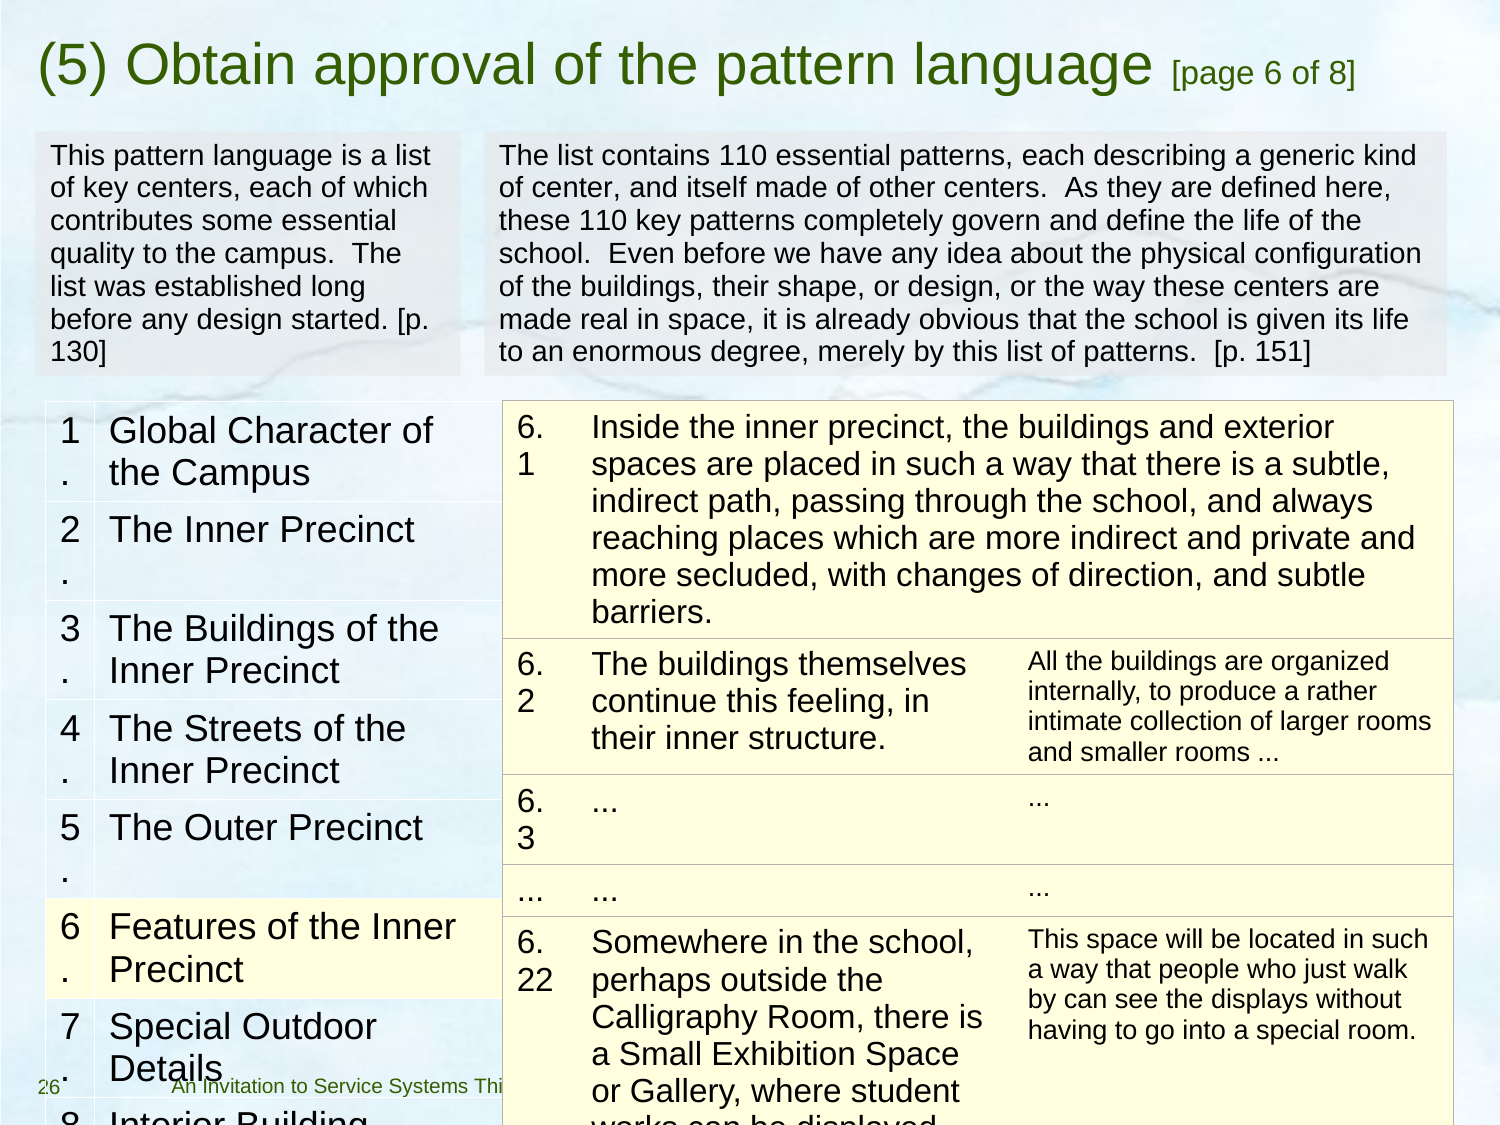

# (5) Obtain approval of the pattern language [page 6 of 8]
This pattern language is a list of key centers, each of which contributes some essential quality to the campus. The list was established long before any design started. [p. 130]
The list contains 110 essential patterns, each describing a generic kind of center, and itself made of other centers. As they are defined here, these 110 key patterns completely govern and define the life of the school. Even before we have any idea about the physical configuration of the buildings, their shape, or design, or the way these centers are made real in space, it is already obvious that the school is given its life to an enormous degree, merely by this list of patterns. [p. 151]
| 6.1 | Inside the inner precinct, the buildings and exterior spaces are placed in such a way that there is a subtle, indirect path, passing through the school, and always reaching places which are more indirect and private and more secluded, with changes of direction, and subtle barriers. | |
| --- | --- | --- |
| 6.2 | The buildings themselves continue this feeling, in their inner structure. | All the buildings are organized internally, to produce a rather intimate collection of larger rooms and smaller rooms ... |
| 6.3 | ... | ... |
| ... | ... | ... |
| 6.22 | Somewhere in the school, perhaps outside the Calligraphy Room, there is a Small Exhibition Space or Gallery, where student works can be displayed. | This space will be located in such a way that people who just walk by can see the displays without having to go into a special room. |
| 1. | Global Character of the Campus |
| --- | --- |
| 2. | The Inner Precinct |
| 3. | The Buildings of the Inner Precinct |
| 4. | The Streets of the Inner Precinct |
| 5. | The Outer Precinct |
| 6. | Features of the Inner Precinct |
| 7. | Special Outdoor Details |
| 8. | Interior Building Character |
An Invitation to Service Systems Thinking
October 2014
26